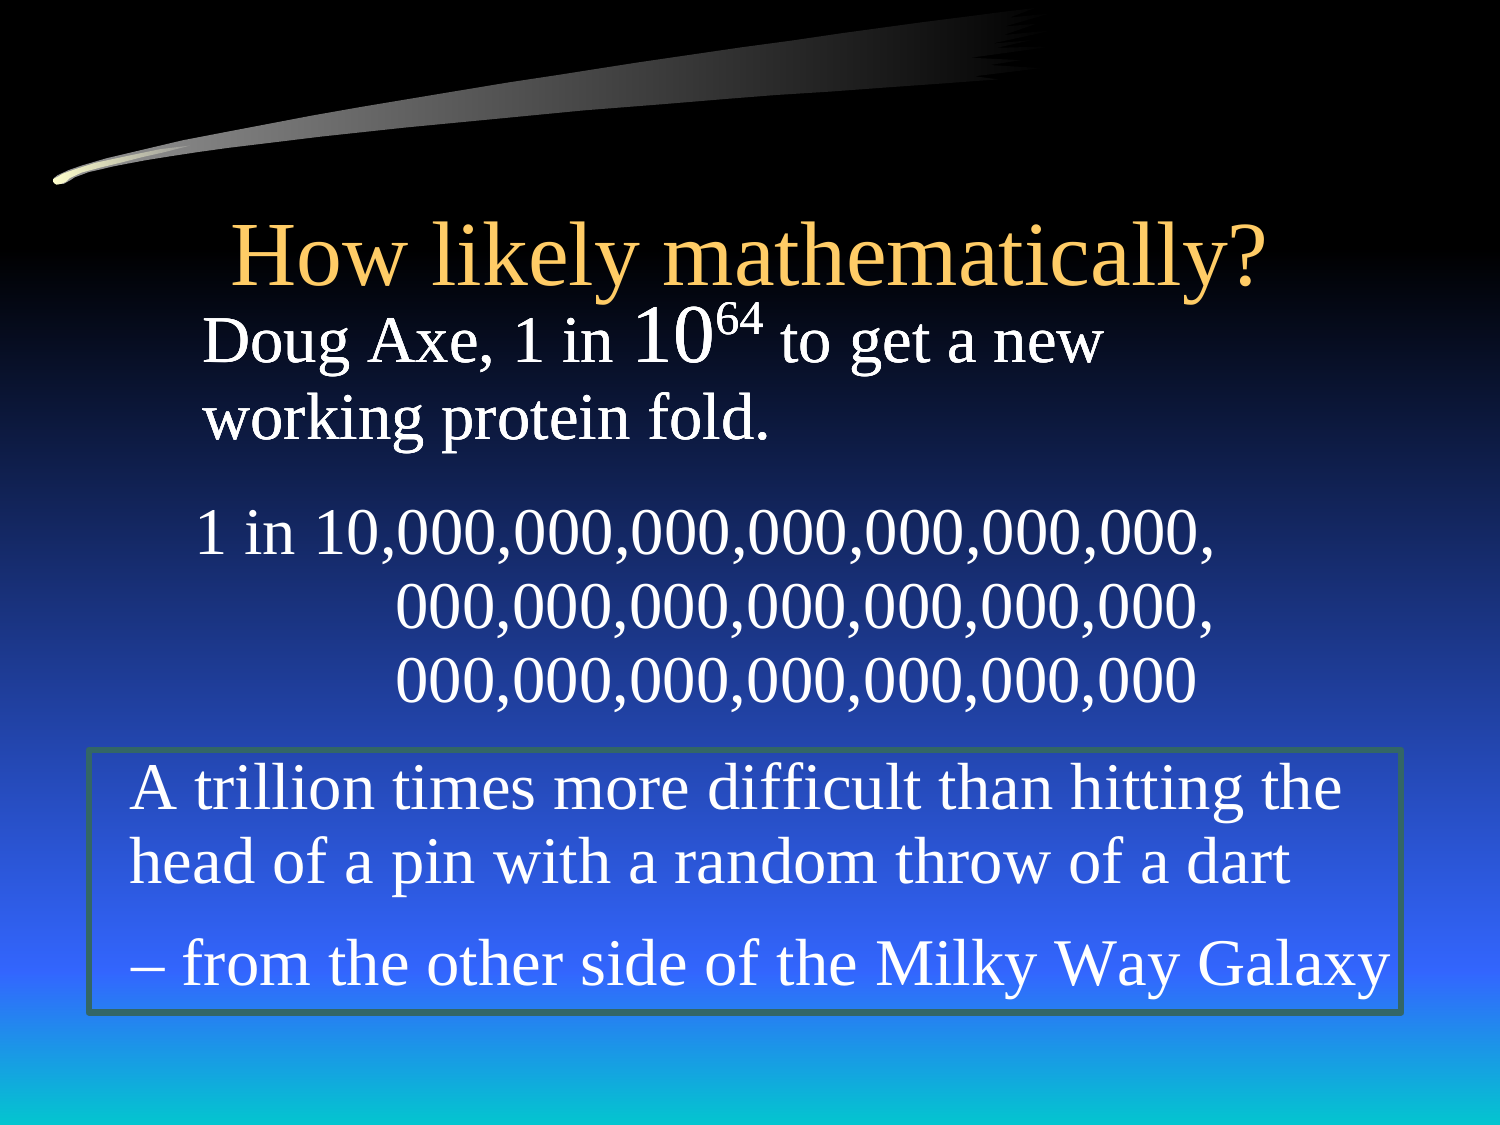

# How likely mathematically?
Doug Axe, 1 in 1064 to get a new working protein fold.
Doug Axe, 1 in 1064 to get a new working protein fold.
Doug Axe, 1 in 1064 to get a new working protein fold.
1 in 10,000,000,000,000,000,000,000,
 000,000,000,000,000,000,000,
 000,000,000,000,000,000,000
A trillion times more difficult than hitting the head of a pin with a random throw of a dart
– from the other side of the Milky Way Galaxy